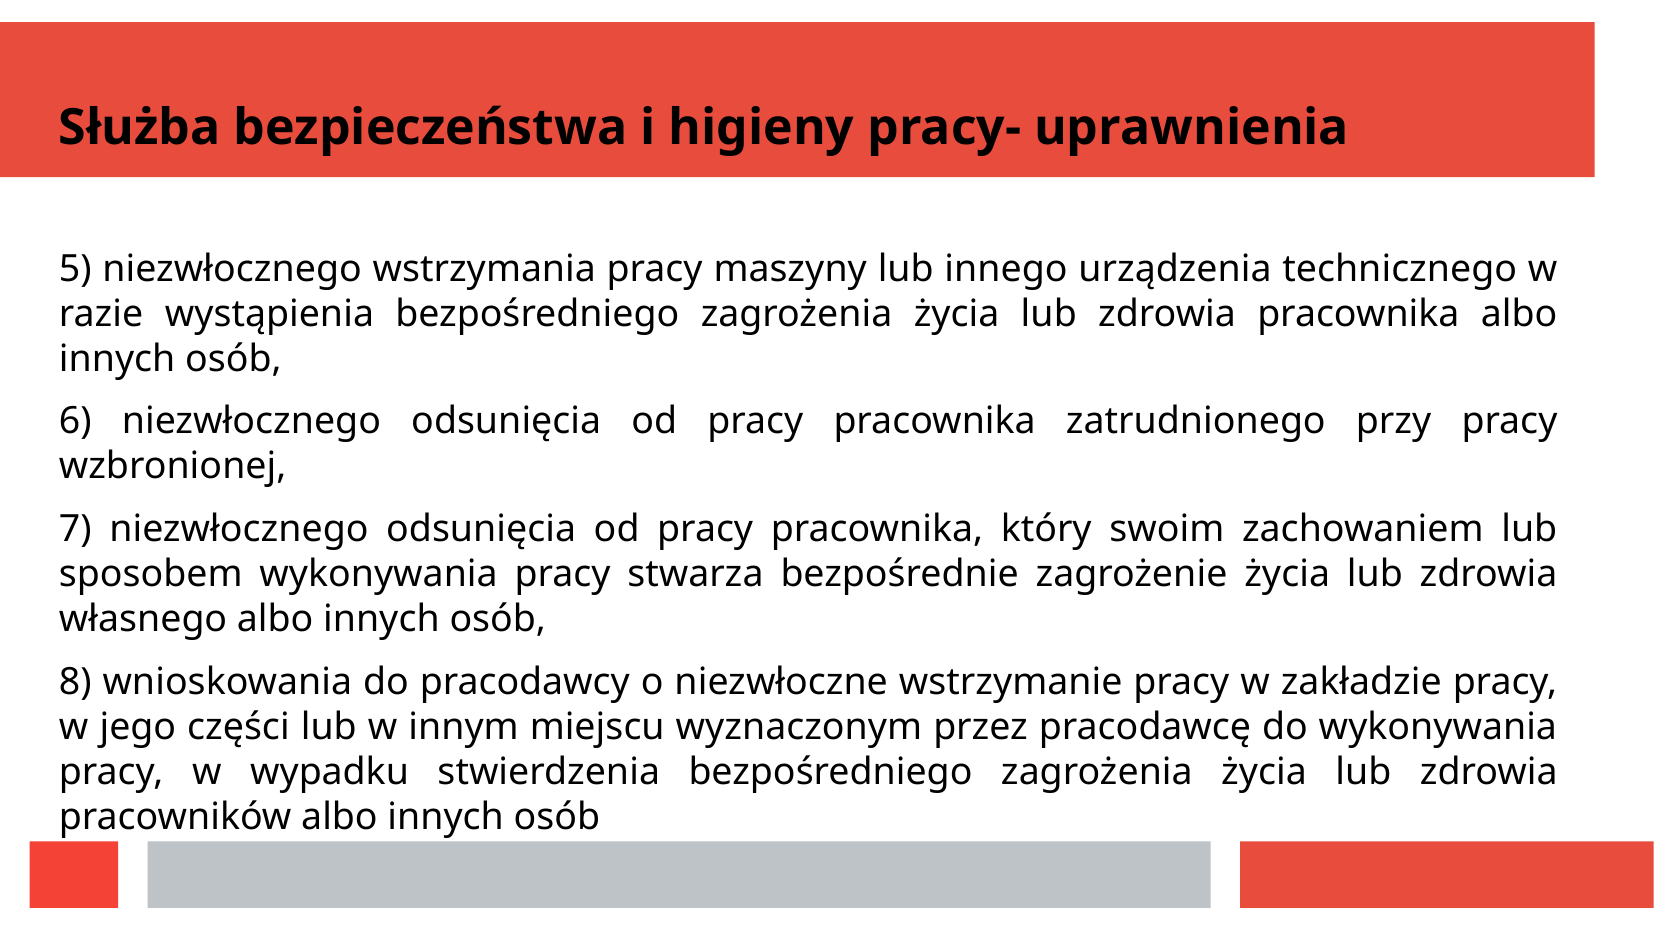

# Służba bezpieczeństwa i higieny pracy- uprawnienia
5) niezwłocznego wstrzymania pracy maszyny lub innego urządzenia technicznego w razie wystąpienia bezpośredniego zagrożenia życia lub zdrowia pracownika albo innych osób,
6) niezwłocznego odsunięcia od pracy pracownika zatrudnionego przy pracy wzbronionej,
7) niezwłocznego odsunięcia od pracy pracownika, który swoim zachowaniem lub sposobem wykonywania pracy stwarza bezpośrednie zagrożenie życia lub zdrowia własnego albo innych osób,
8) wnioskowania do pracodawcy o niezwłoczne wstrzymanie pracy w zakładzie pracy, w jego części lub w innym miejscu wyznaczonym przez pracodawcę do wykonywania pracy, w wypadku stwierdzenia bezpośredniego zagrożenia życia lub zdrowia pracowników albo innych osób